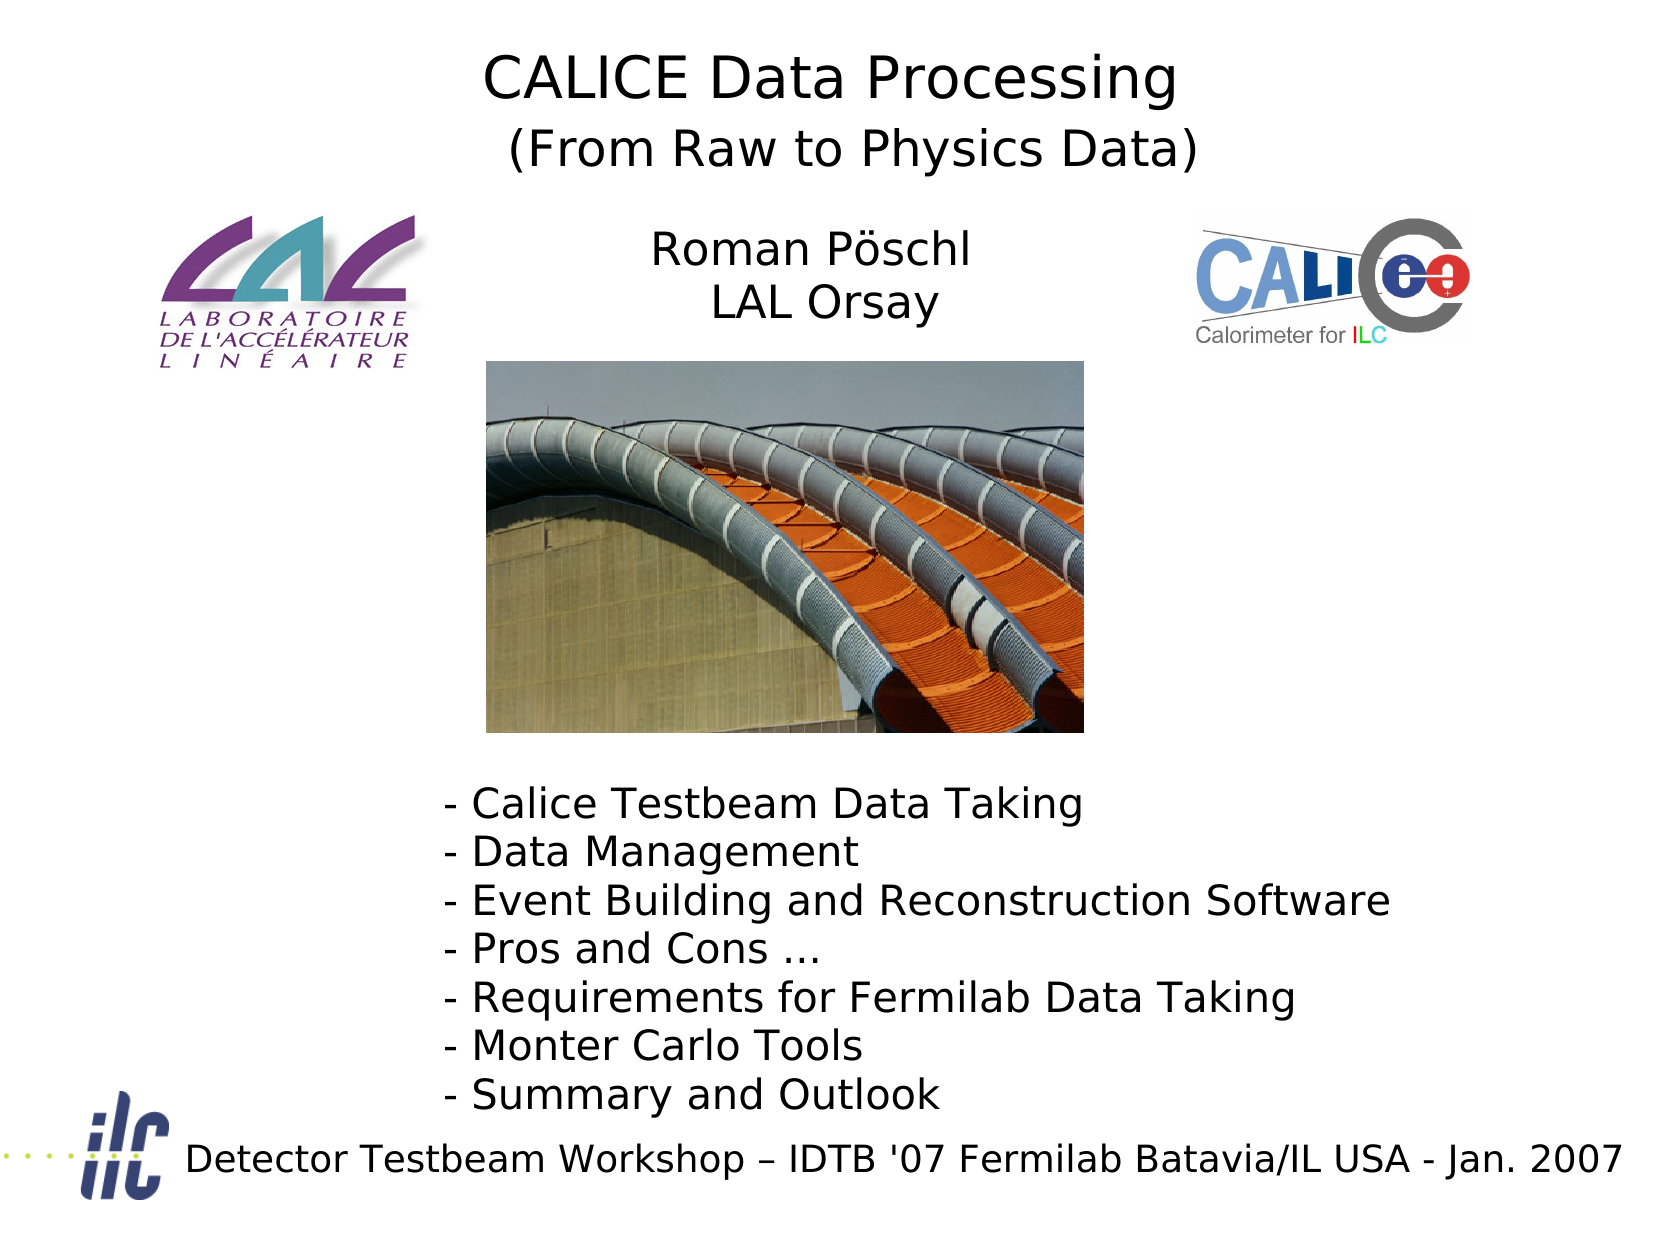

CALICE Data Processing
 (From Raw to Physics Data)
 Roman Pöschl
 LAL Orsay
- Calice Testbeam Data Taking
- Data Management
- Event Building and Reconstruction Software
- Pros and Cons ...
- Requirements for Fermilab Data Taking
- Monter Carlo Tools
- Summary and Outlook
 Detector Testbeam Workshop – IDTB '07 Fermilab Batavia/IL USA - Jan. 2007